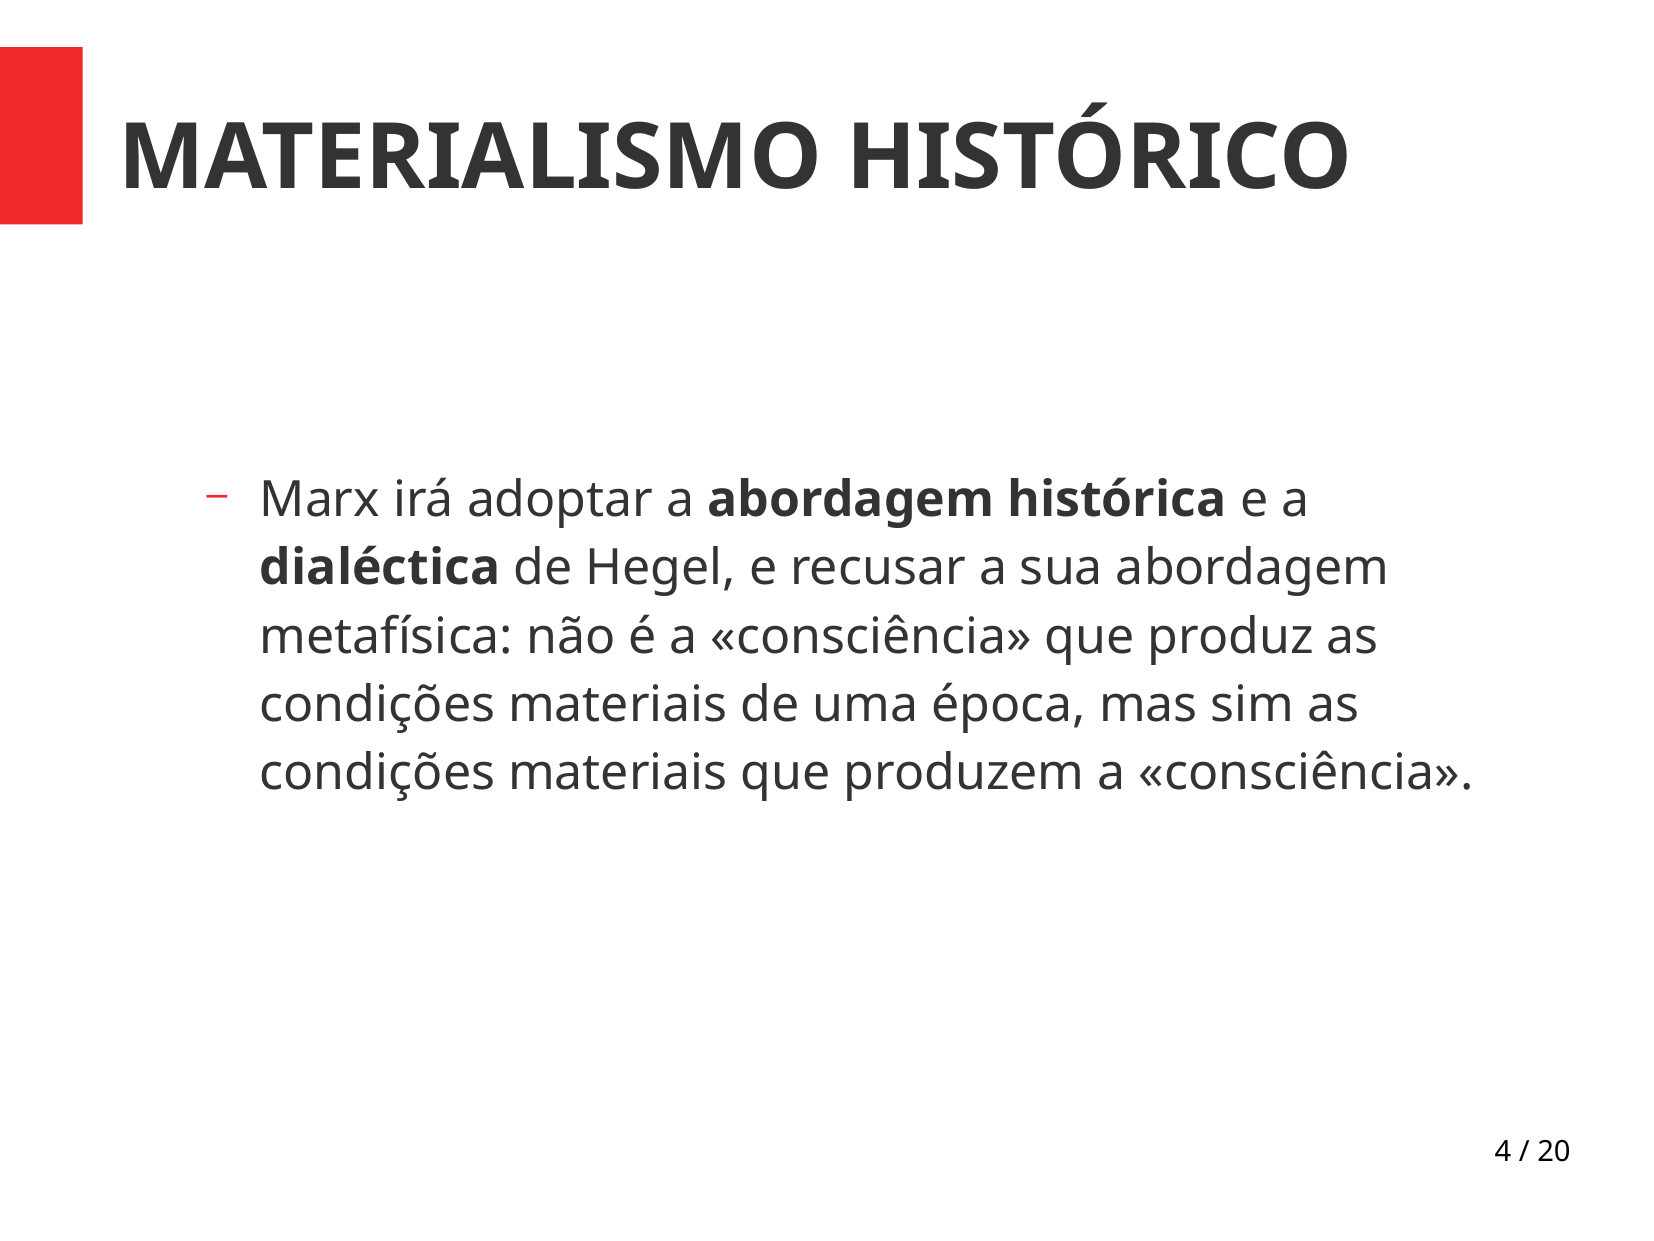

# MATERIALISMO HISTÓRICO
Marx irá adoptar a abordagem histórica e a dialéctica de Hegel, e recusar a sua abordagem metafísica: não é a «consciência» que produz as condições materiais de uma época, mas sim as condições materiais que produzem a «consciência».
4